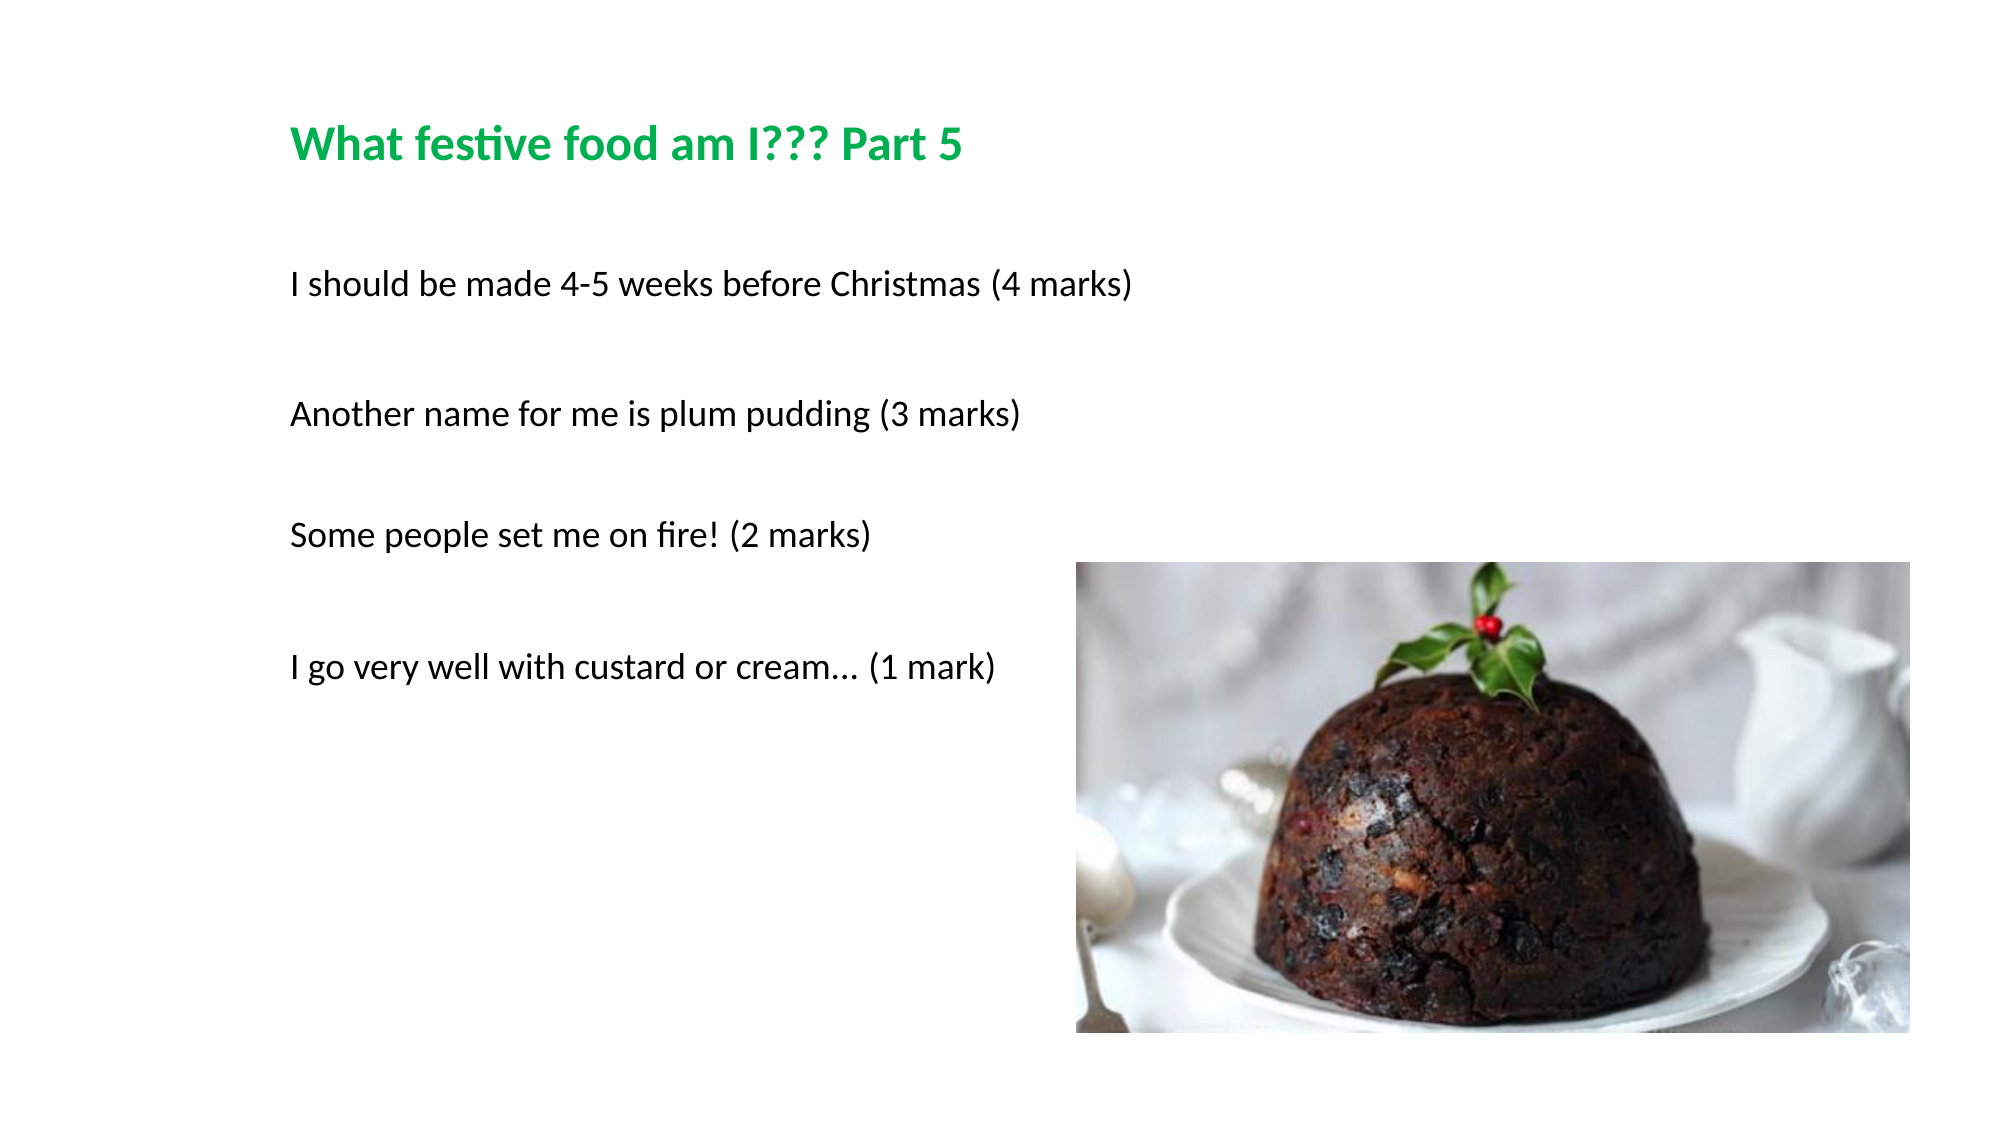

What festive food am I??? Part 5
I should be made 4-5 weeks before Christmas (4 marks)
Another name for me is plum pudding (3 marks)
Some people set me on fire! (2 marks)
I go very well with custard or cream... (1 mark)